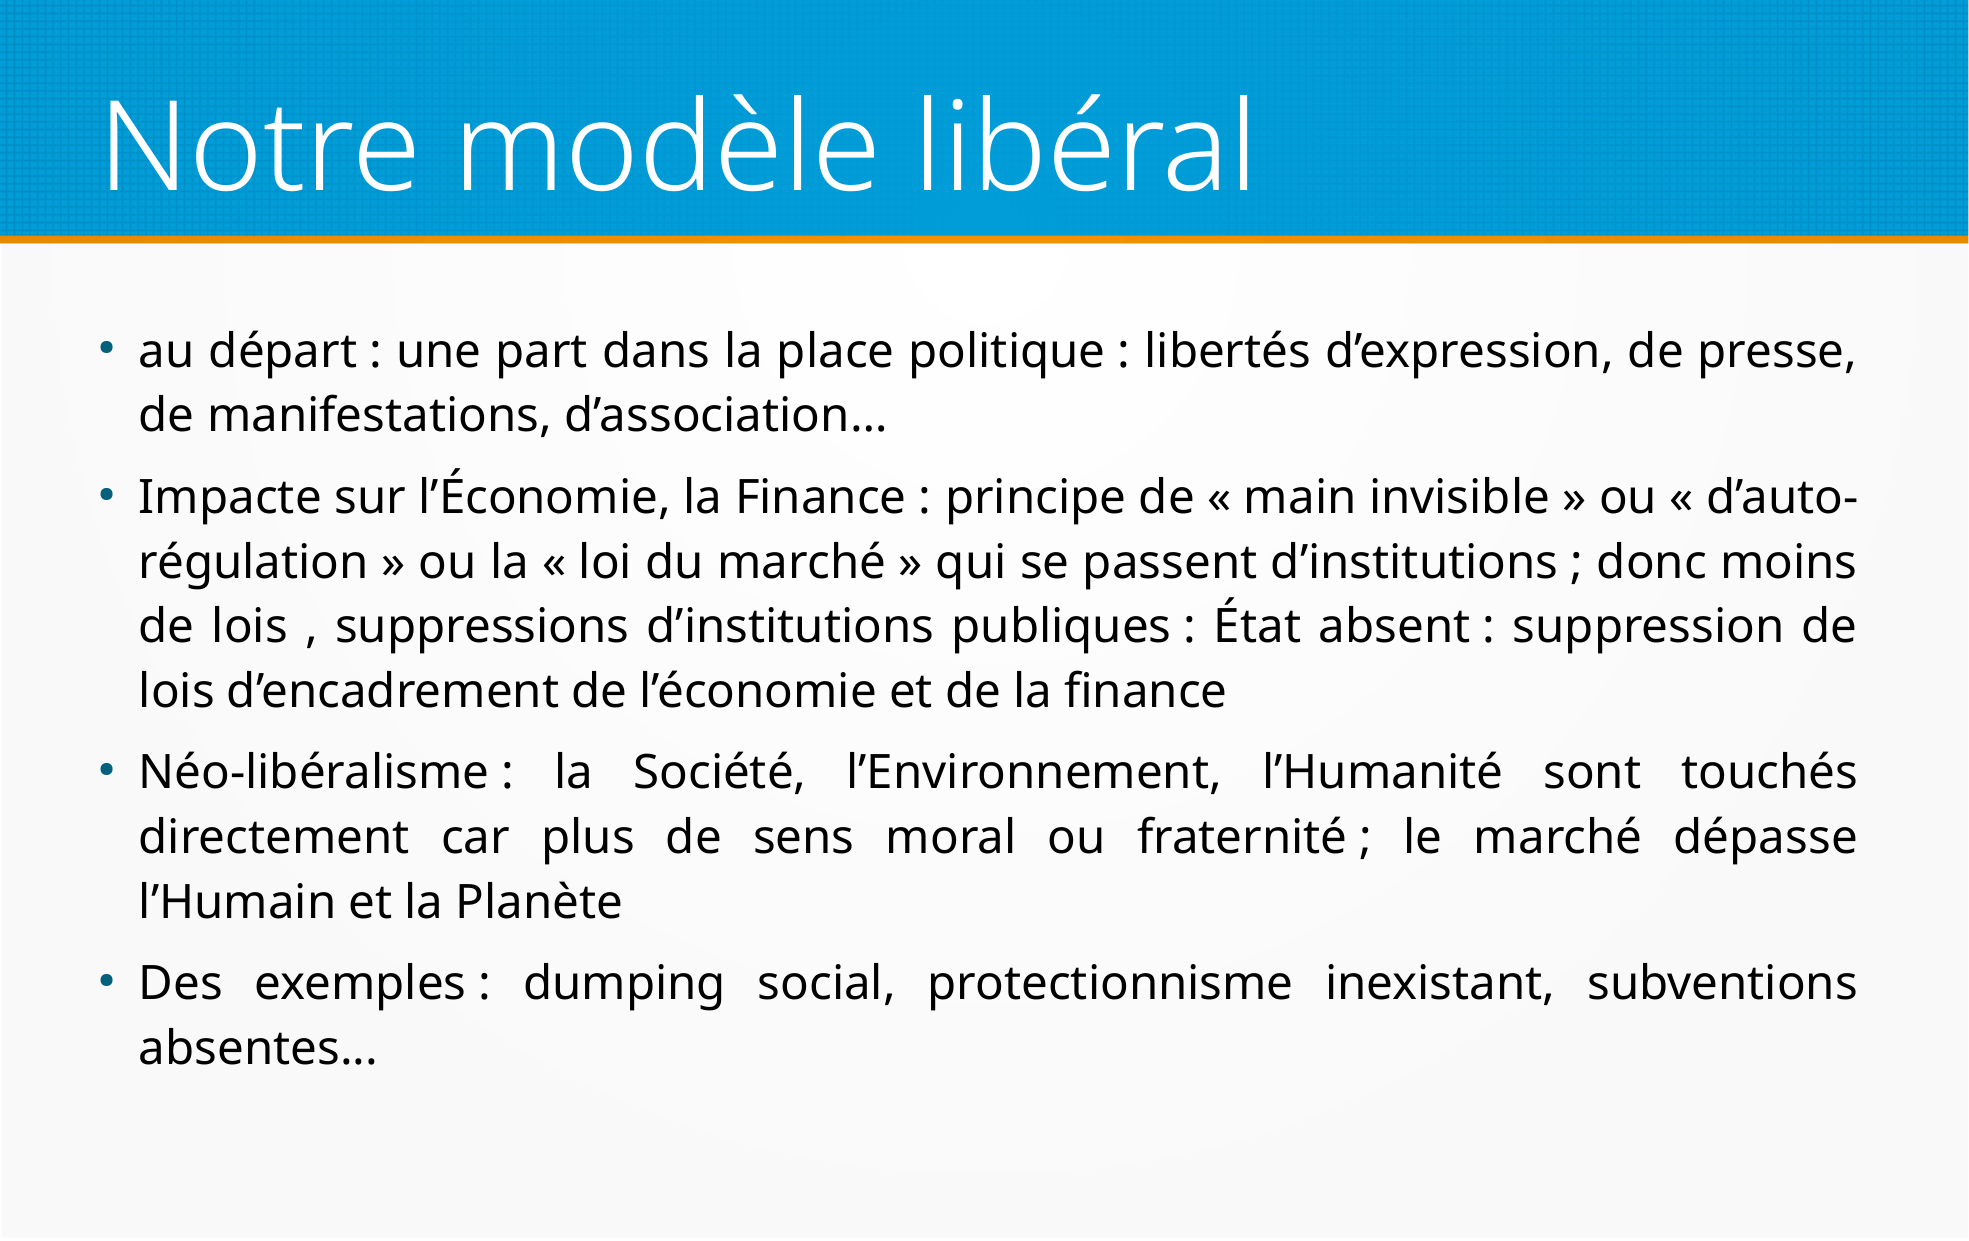

# Notre modèle libéral
au départ : une part dans la place politique : libertés d’expression, de presse, de manifestations, d’association…
Impacte sur l’Économie, la Finance : principe de « main invisible » ou « d’auto-régulation » ou la « loi du marché » qui se passent d’institutions ; donc moins de lois , suppressions d’institutions publiques : État absent : suppression de lois d’encadrement de l’économie et de la finance
Néo-libéralisme : la Société, l’Environnement, l’Humanité sont touchés directement car plus de sens moral ou fraternité ; le marché dépasse l’Humain et la Planète
Des exemples : dumping social, protectionnisme inexistant, subventions absentes...